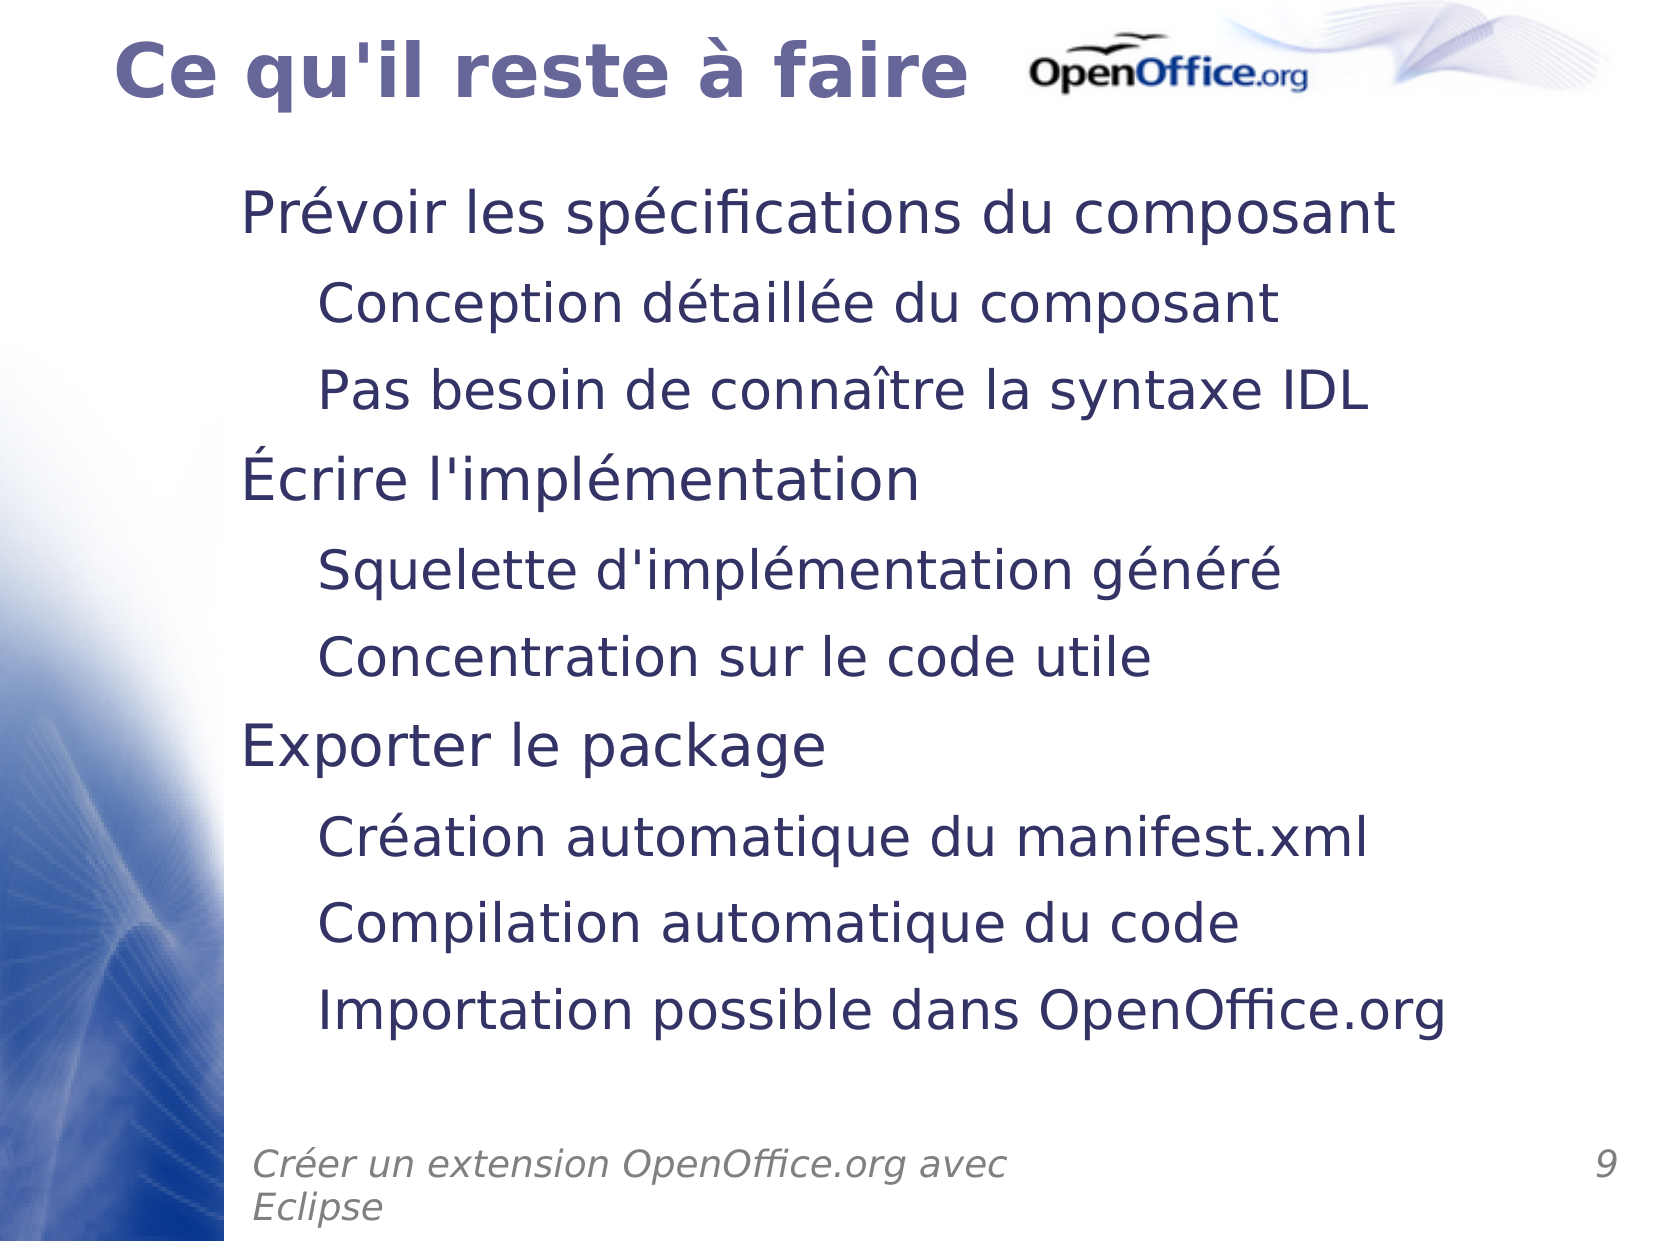

# Ce qu'il reste à faire
Prévoir les spécifications du composant
Conception détaillée du composant
Pas besoin de connaître la syntaxe IDL
Écrire l'implémentation
Squelette d'implémentation généré
Concentration sur le code utile
Exporter le package
Création automatique du manifest.xml
Compilation automatique du code
Importation possible dans OpenOffice.org